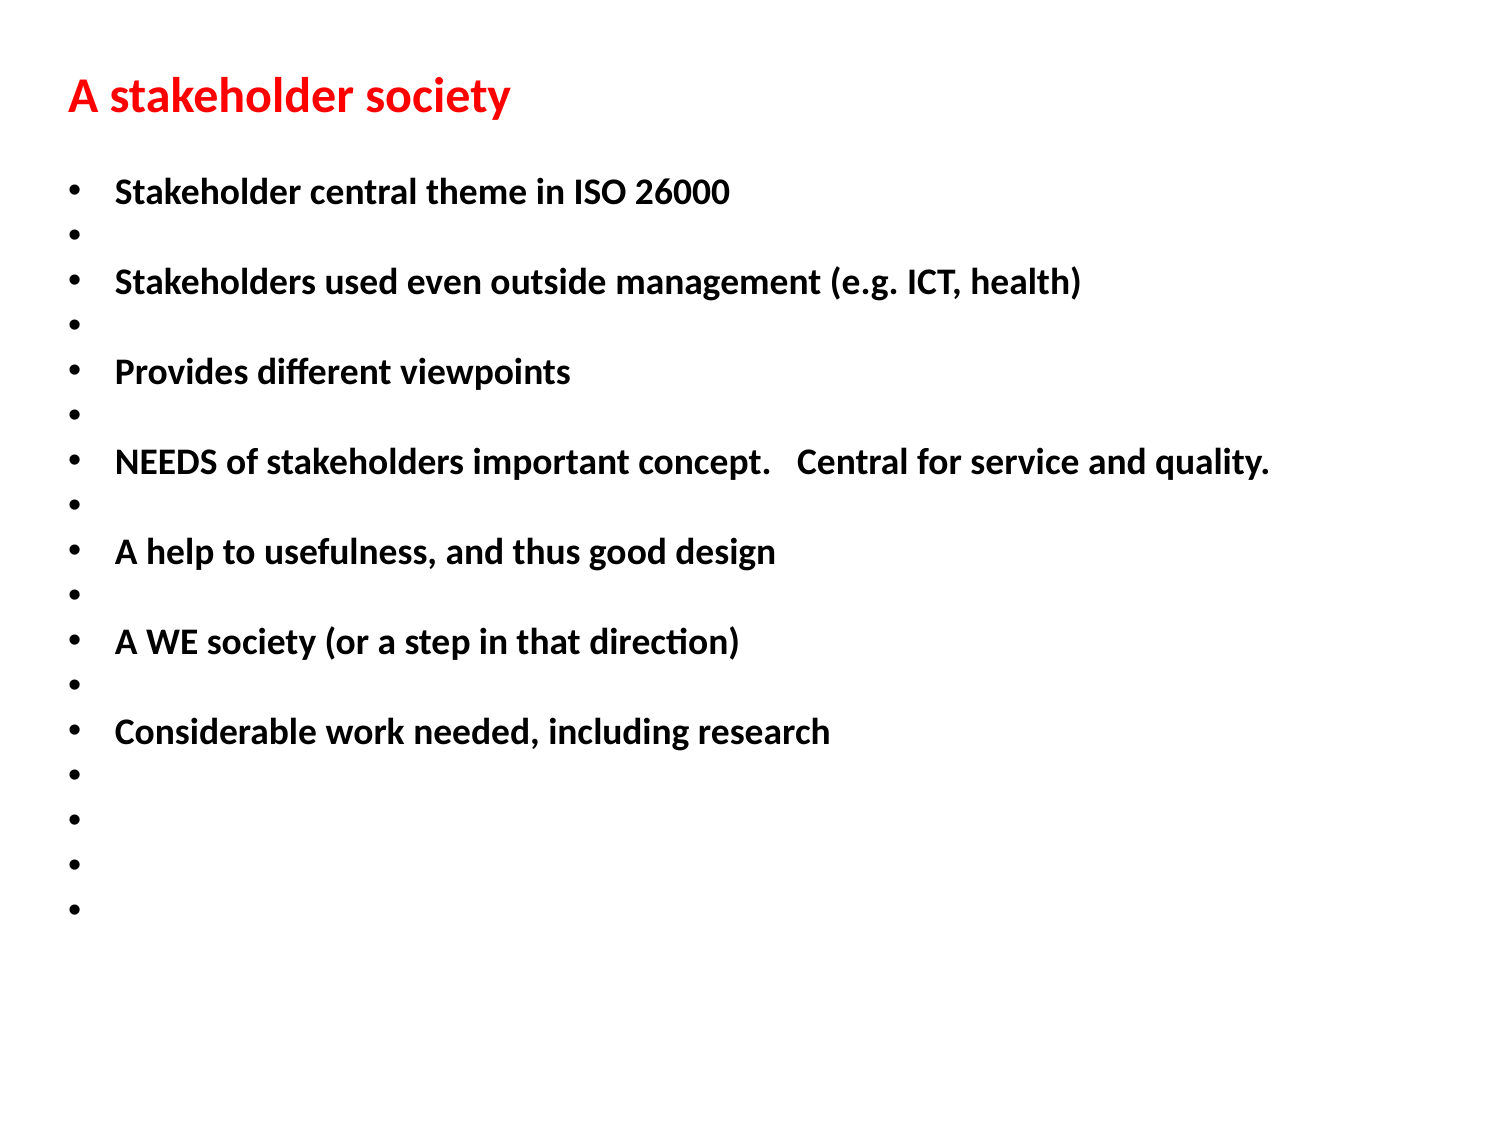

A stakeholder society
Stakeholder central theme in ISO 26000
Stakeholders used even outside management (e.g. ICT, health)
Provides different viewpoints
NEEDS of stakeholders important concept. Central for service and quality.
A help to usefulness, and thus good design
A WE society (or a step in that direction)
Considerable work needed, including research